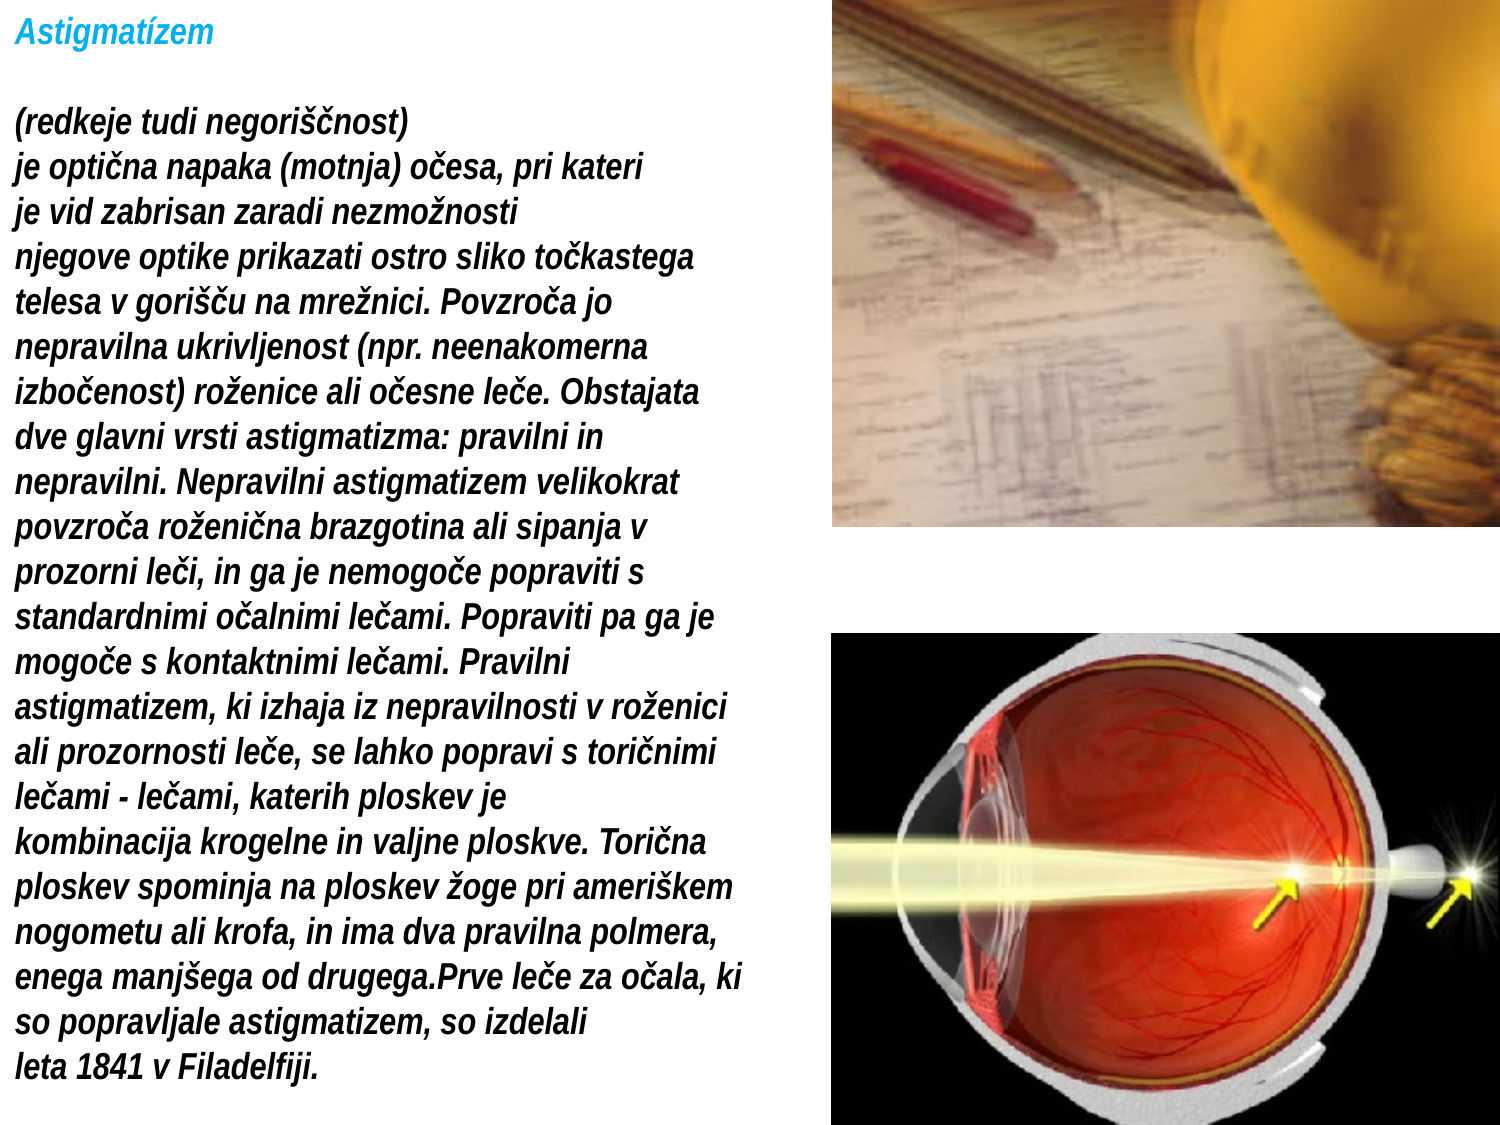

Astigmatízem
(redkeje tudi negoriščnost)
je optična napaka (motnja) očesa, pri kateri je vid zabrisan zaradi nezmožnosti njegove optike prikazati ostro sliko točkastega telesa v gorišču na mrežnici. Povzroča jo nepravilna ukrivljenost (npr. neenakomerna izbočenost) roženice ali očesne leče. Obstajata dve glavni vrsti astigmatizma: pravilni in nepravilni. Nepravilni astigmatizem velikokrat povzroča roženična brazgotina ali sipanja v prozorni leči, in ga je nemogoče popraviti s standardnimi očalnimi lečami. Popraviti pa ga je mogoče s kontaktnimi lečami. Pravilni astigmatizem, ki izhaja iz nepravilnosti v roženici ali prozornosti leče, se lahko popravi s toričnimi lečami - lečami, katerih ploskev je kombinacija krogelne in valjne ploskve. Torična ploskev spominja na ploskev žoge pri ameriškem nogometu ali krofa, in ima dva pravilna polmera, enega manjšega od drugega.Prve leče za očala, ki so popravljale astigmatizem, so izdelali leta 1841 v Filadelfiji.